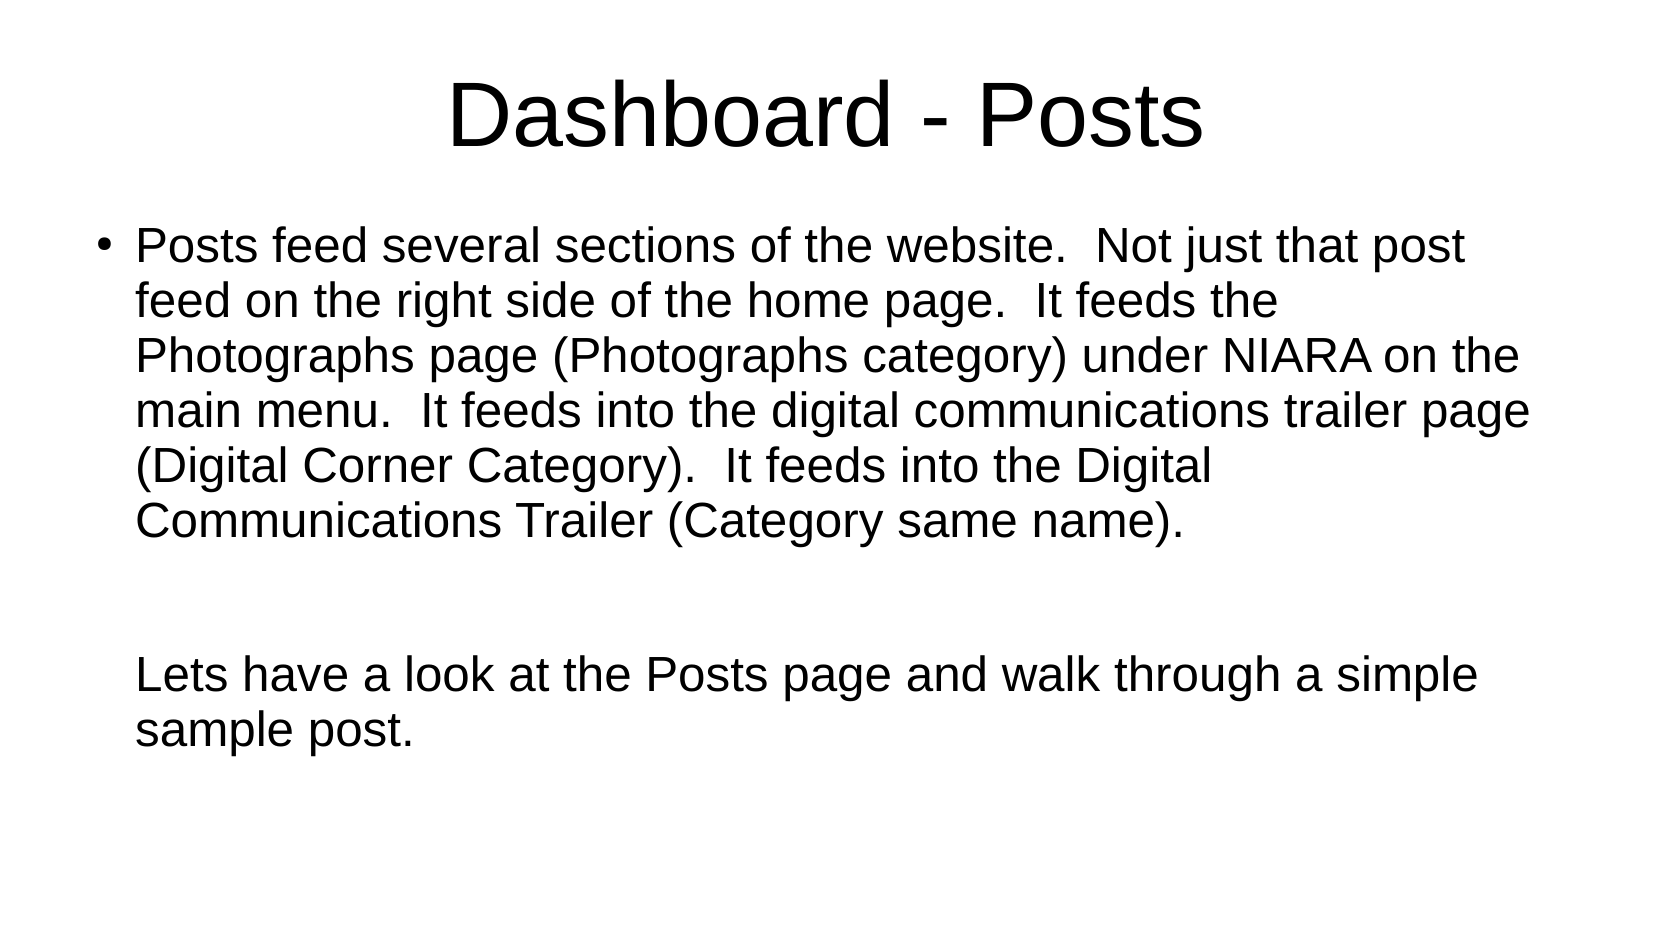

# Dashboard - Posts
Posts feed several sections of the website. Not just that post feed on the right side of the home page. It feeds the Photographs page (Photographs category) under NIARA on the main menu. It feeds into the digital communications trailer page (Digital Corner Category). It feeds into the Digital Communications Trailer (Category same name).
Lets have a look at the Posts page and walk through a simple sample post.